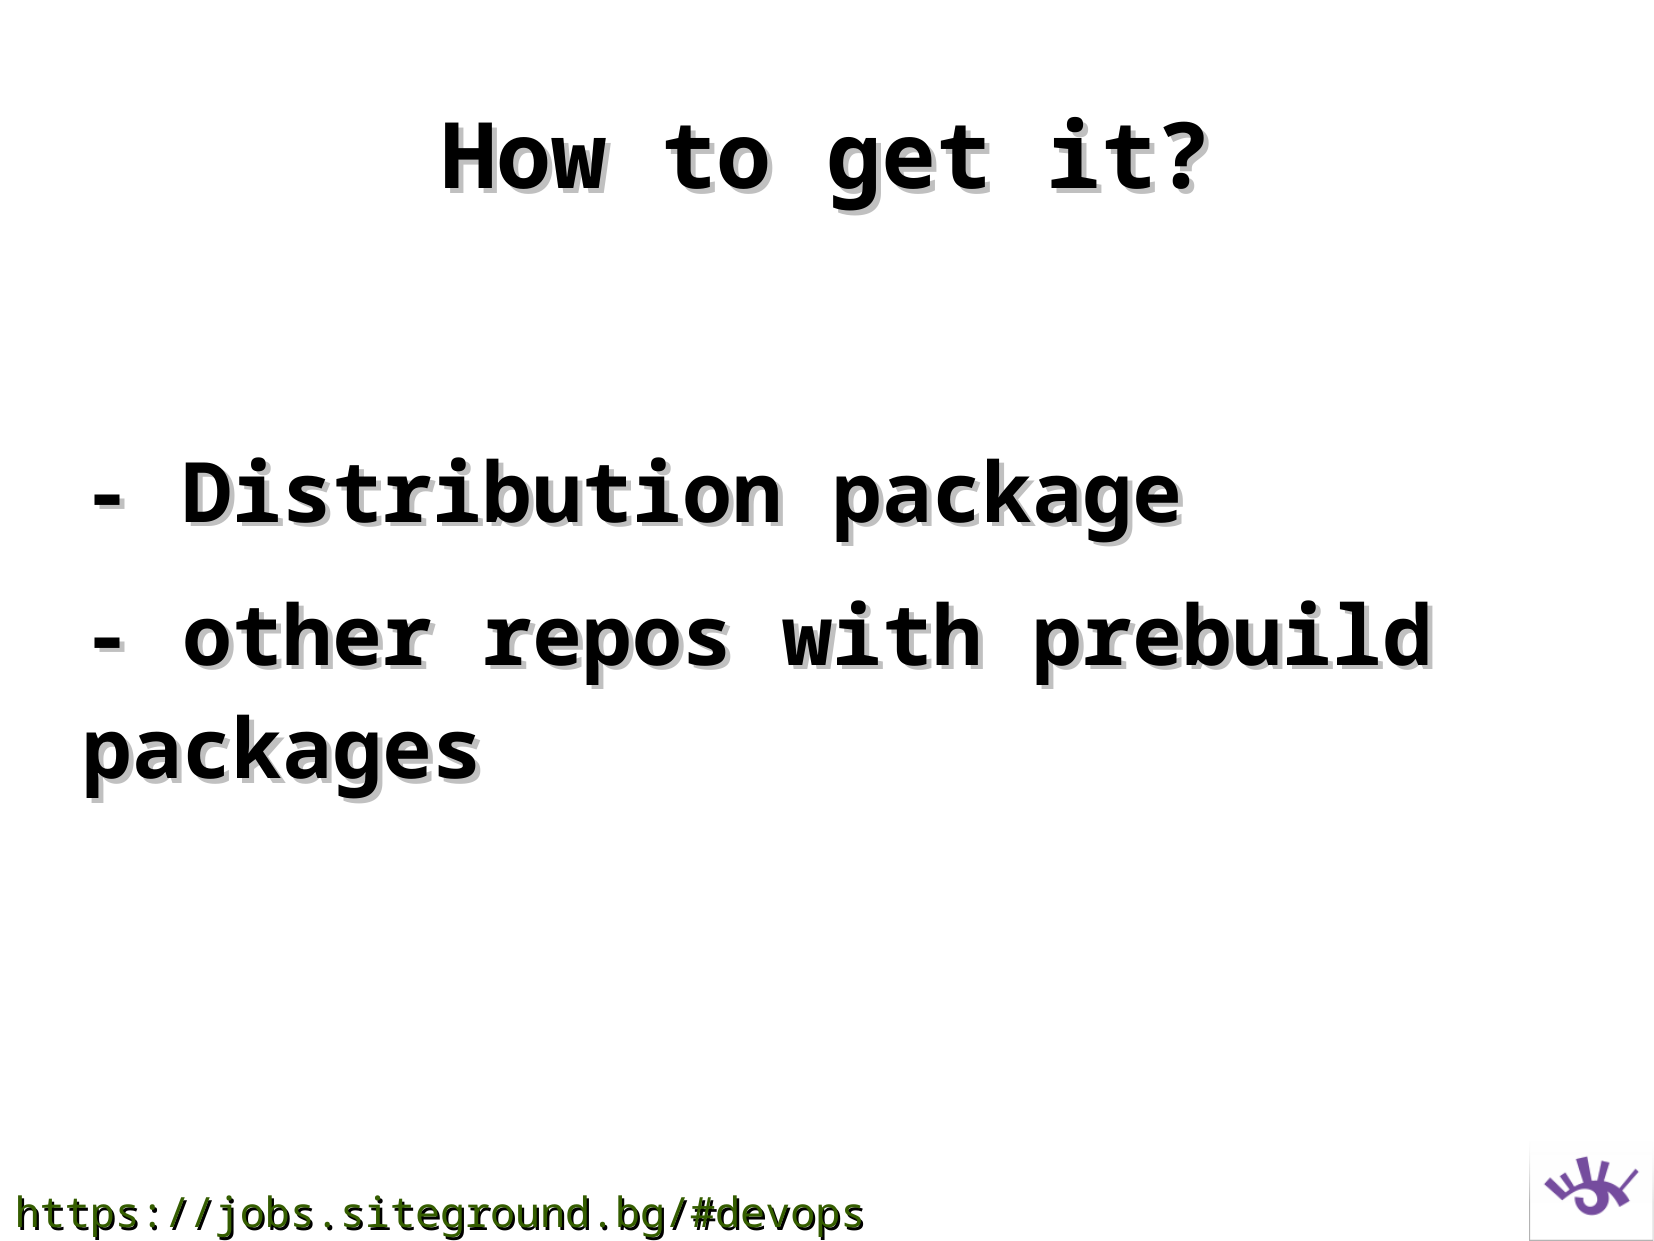

# How to get it?
- Distribution package
- other repos with prebuild packages
https://jobs.siteground.bg/#devops